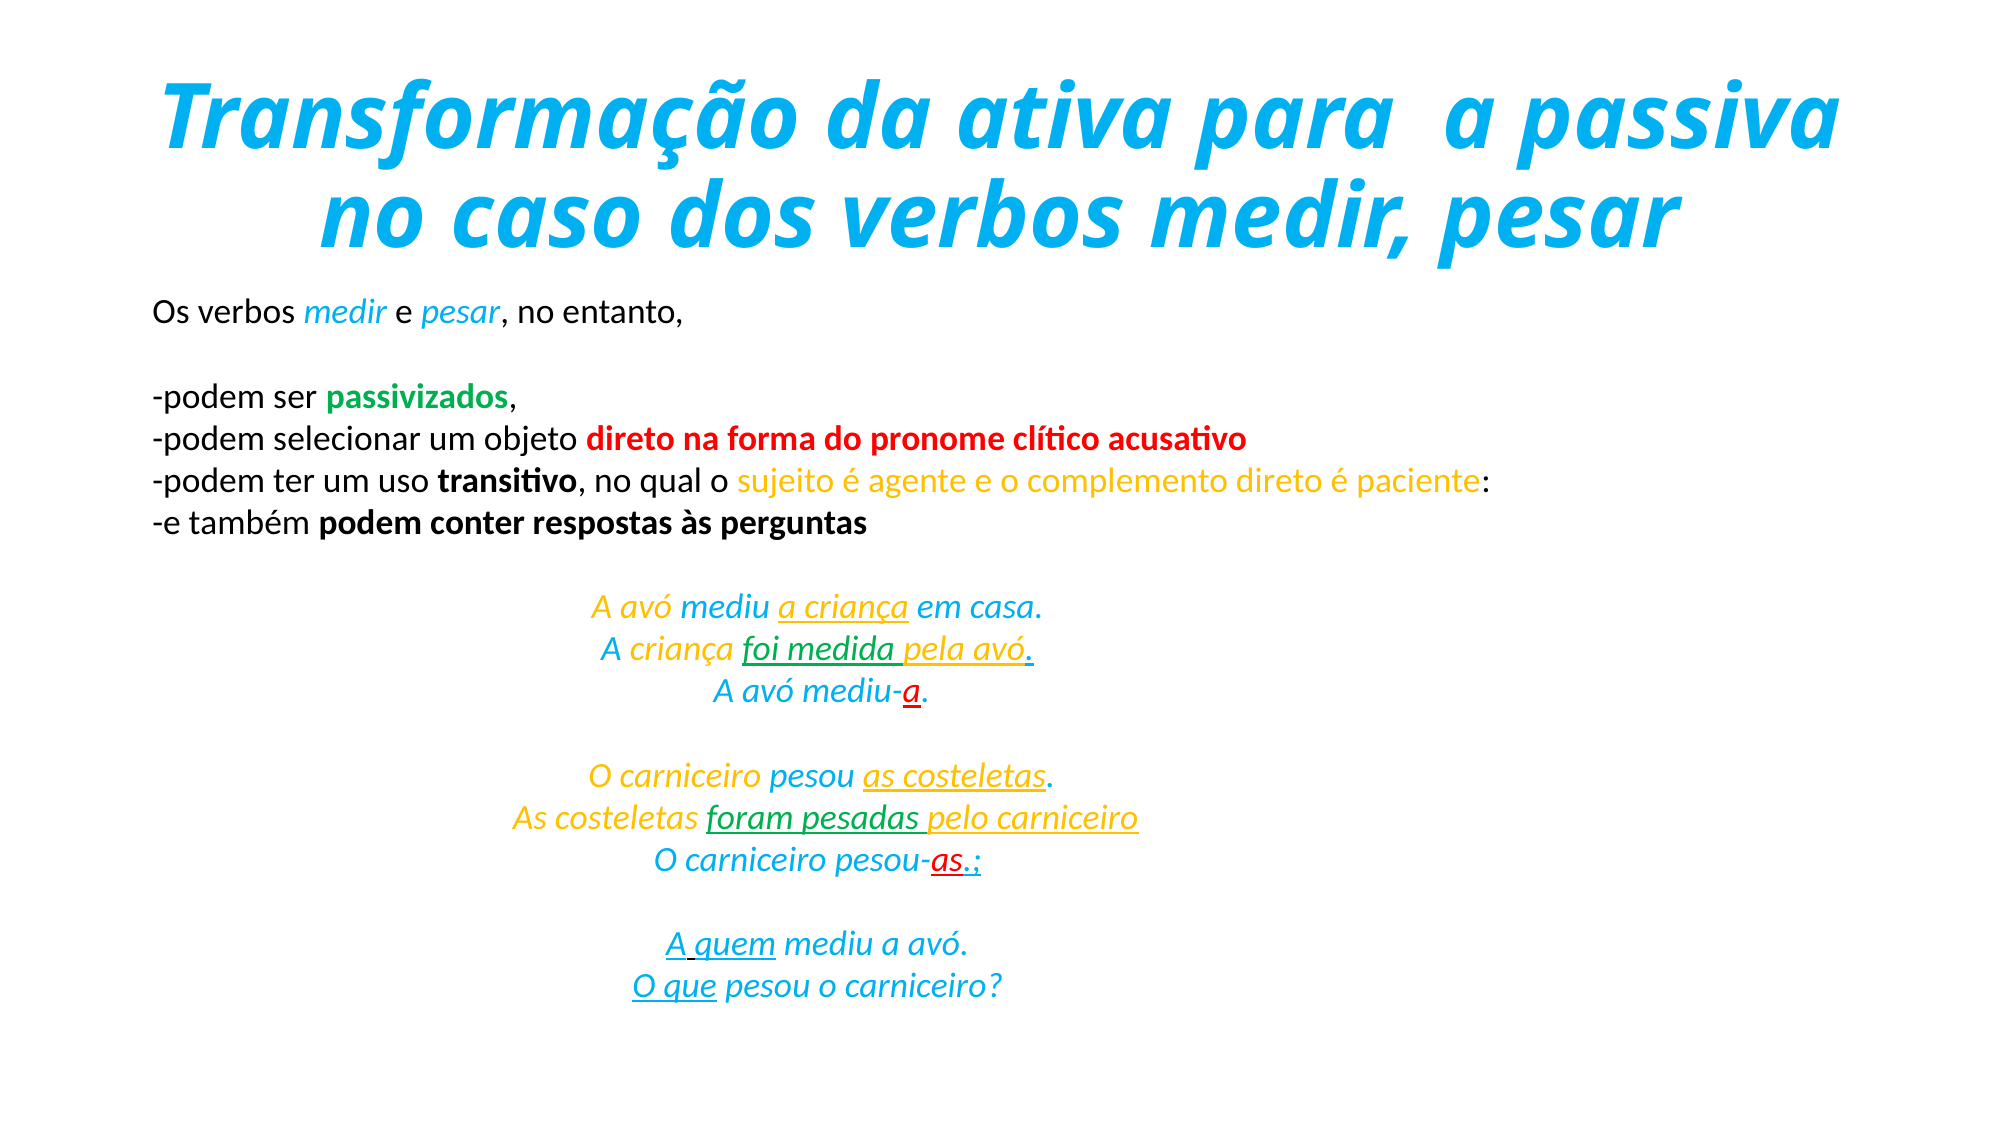

# Transformação da ativa para a passiva no caso dos verbos medir, pesar
Os verbos medir e pesar, no entanto,
-podem ser passivizados,
-podem selecionar um objeto direto na forma do pronome clítico acusativo
-podem ter um uso transitivo, no qual o sujeito é agente e o complemento direto é paciente:
-e também podem conter respostas às perguntas
A avó mediu a criança em casa.
A criança foi medida pela avó.
 A avó mediu-a.
O carniceiro pesou as costeletas.
 As costeletas foram pesadas pelo carniceiro
O carniceiro pesou-as.;
A quem mediu a avó.
O que pesou o carniceiro?